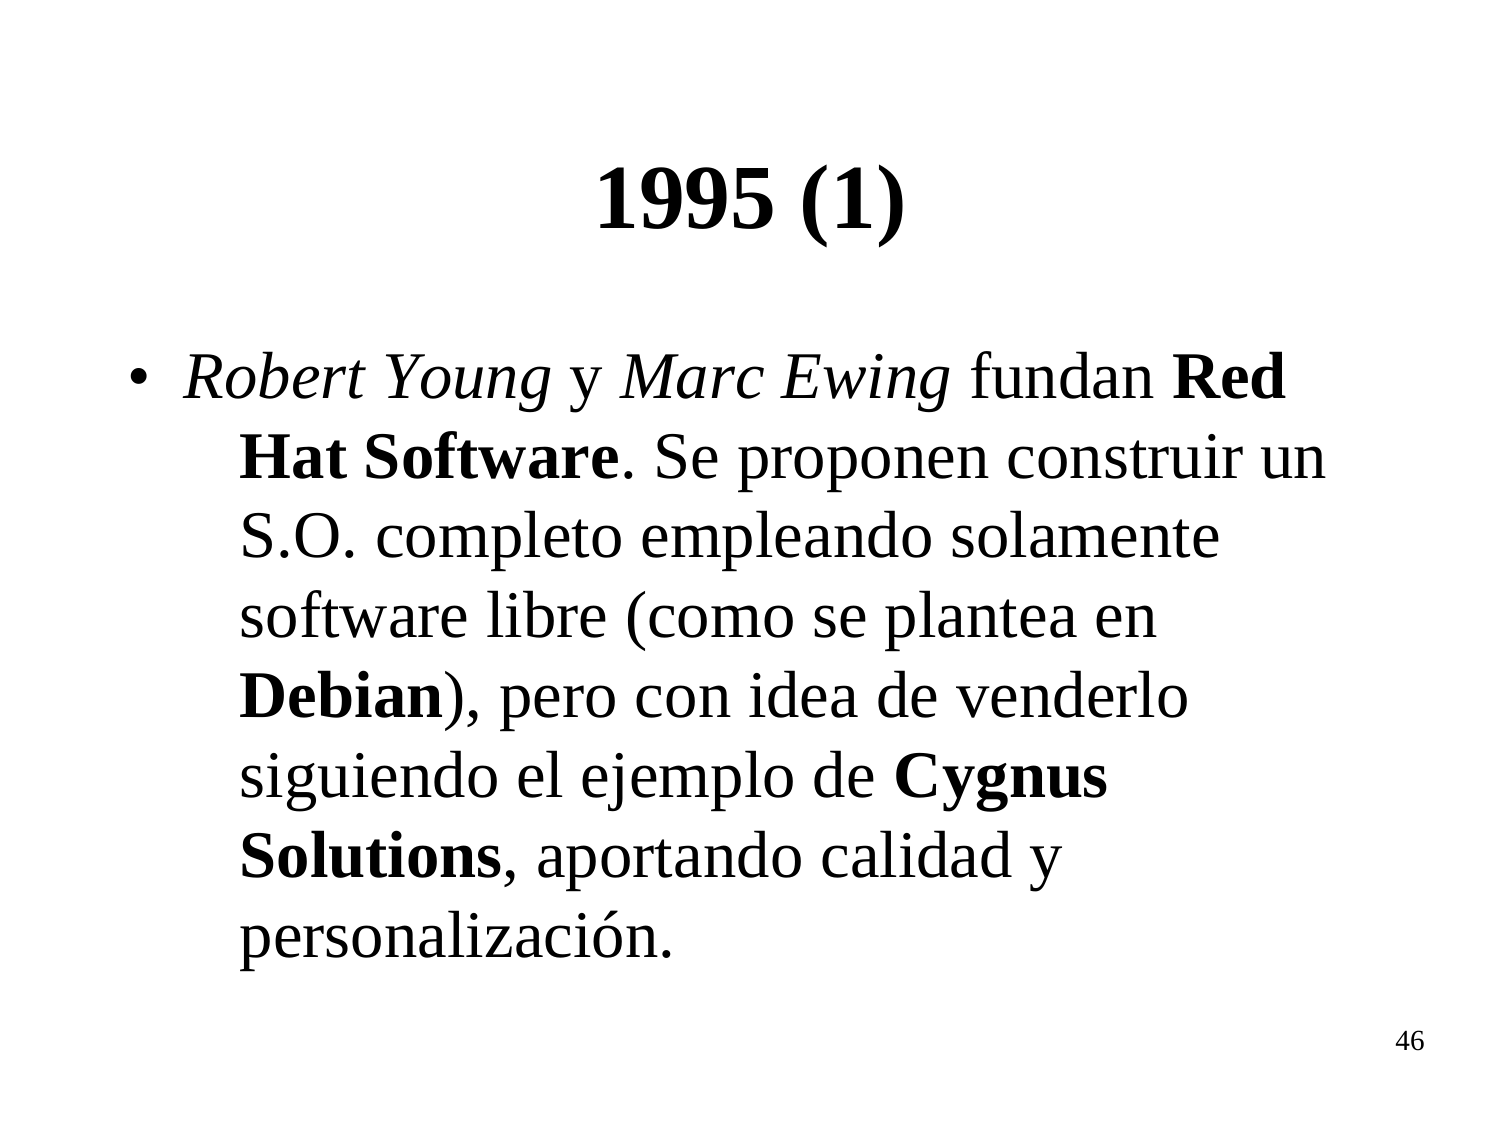

# 1995 (1)
Robert Young y Marc Ewing fundan Red Hat Software. Se proponen construir un S.O. completo empleando solamente software libre (como se plantea en Debian), pero con idea de venderlo siguiendo el ejemplo de Cygnus Solutions, aportando calidad y personalización.
46